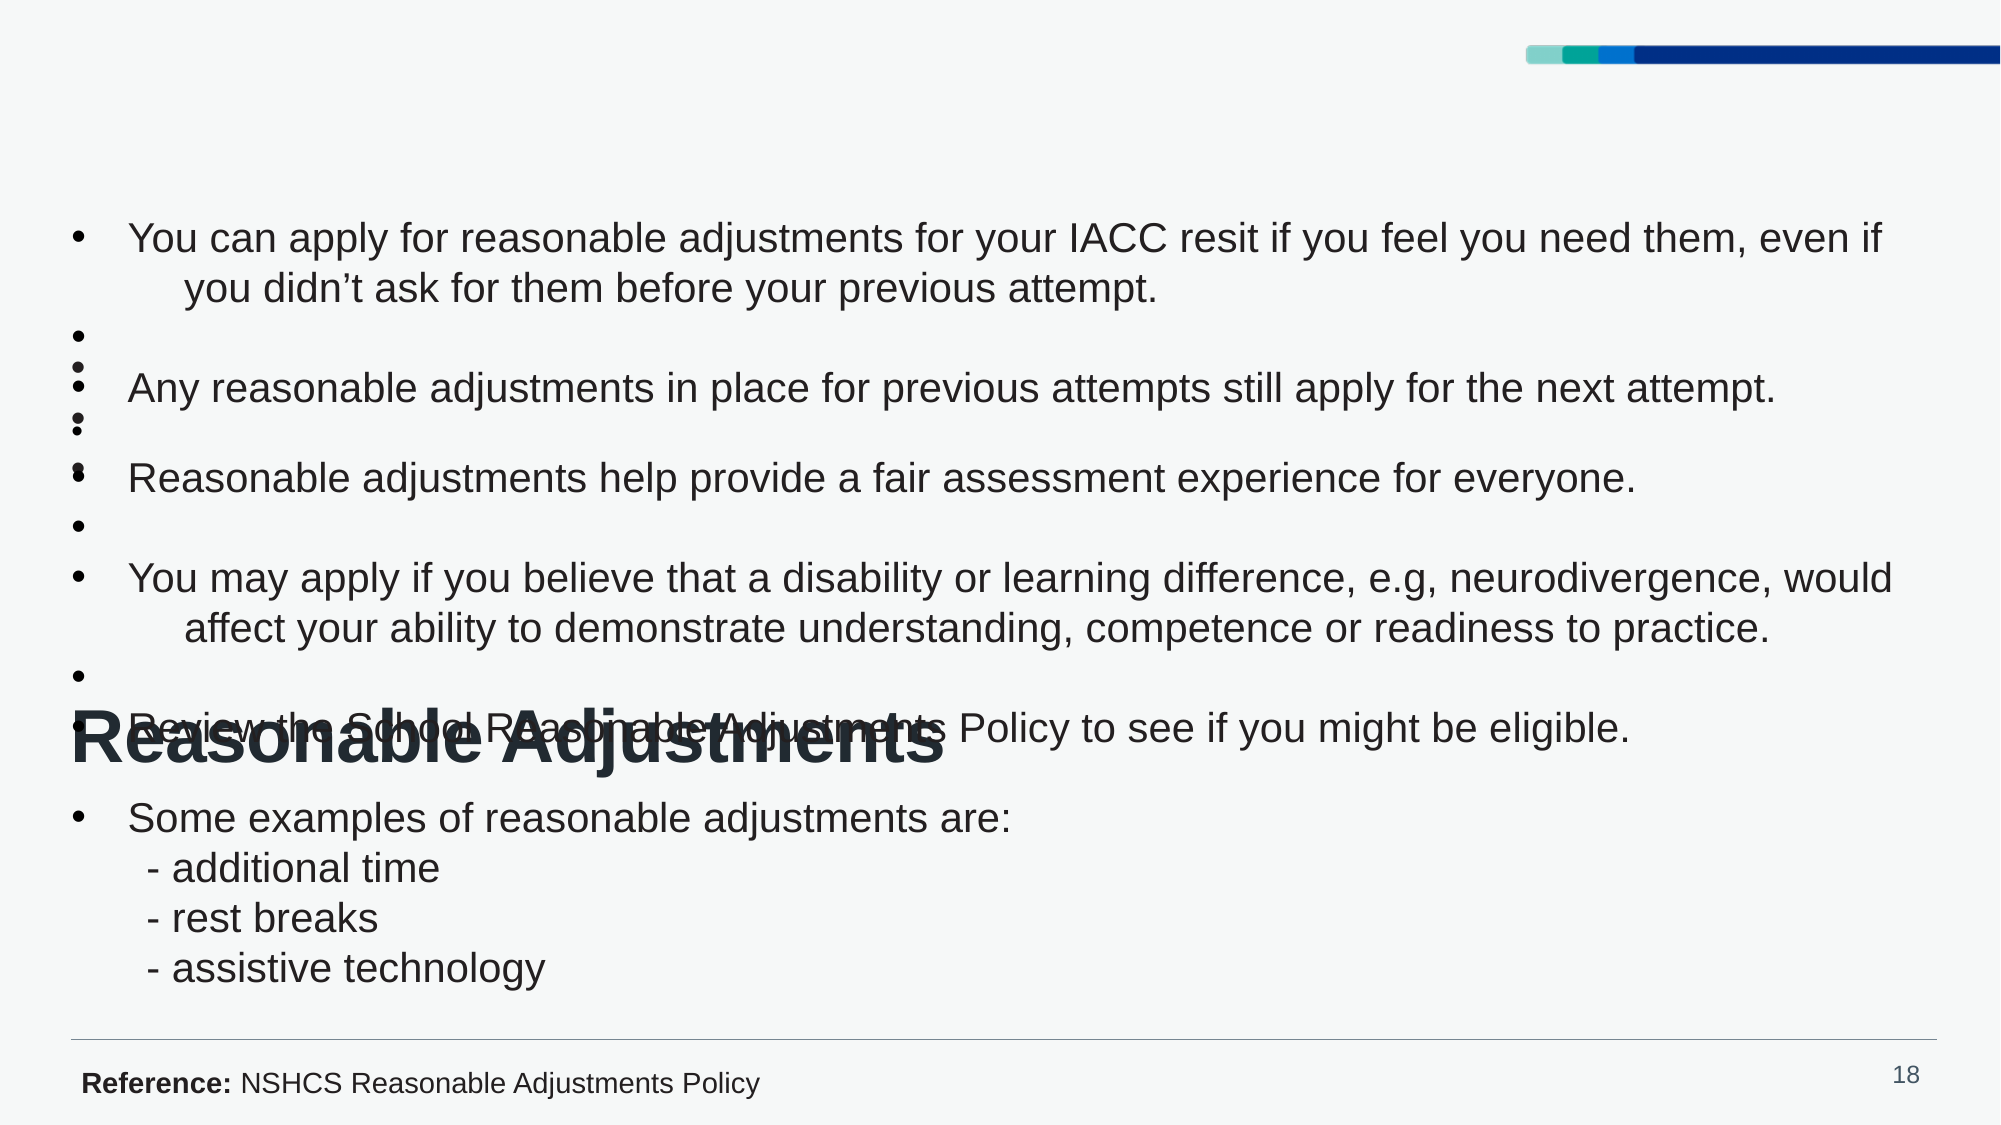

You can apply for reasonable adjustments for your IACC resit if you feel you need them, even if you didn’t ask for them before your previous attempt.
Any reasonable adjustments in place for previous attempts still apply for the next attempt.
Reasonable adjustments help provide a fair assessment experience for everyone.
You may apply if you believe that a disability or learning difference, e.g, neurodivergence, would affect your ability to demonstrate understanding, competence or readiness to practice.
Review the School Reasonable Adjustments Policy to see if you might be eligible.
Some examples of reasonable adjustments are:
	- additional time
	- rest breaks
	- assistive technology
# Reasonable Adjustments
Reference: NSHCS Reasonable Adjustments Policy